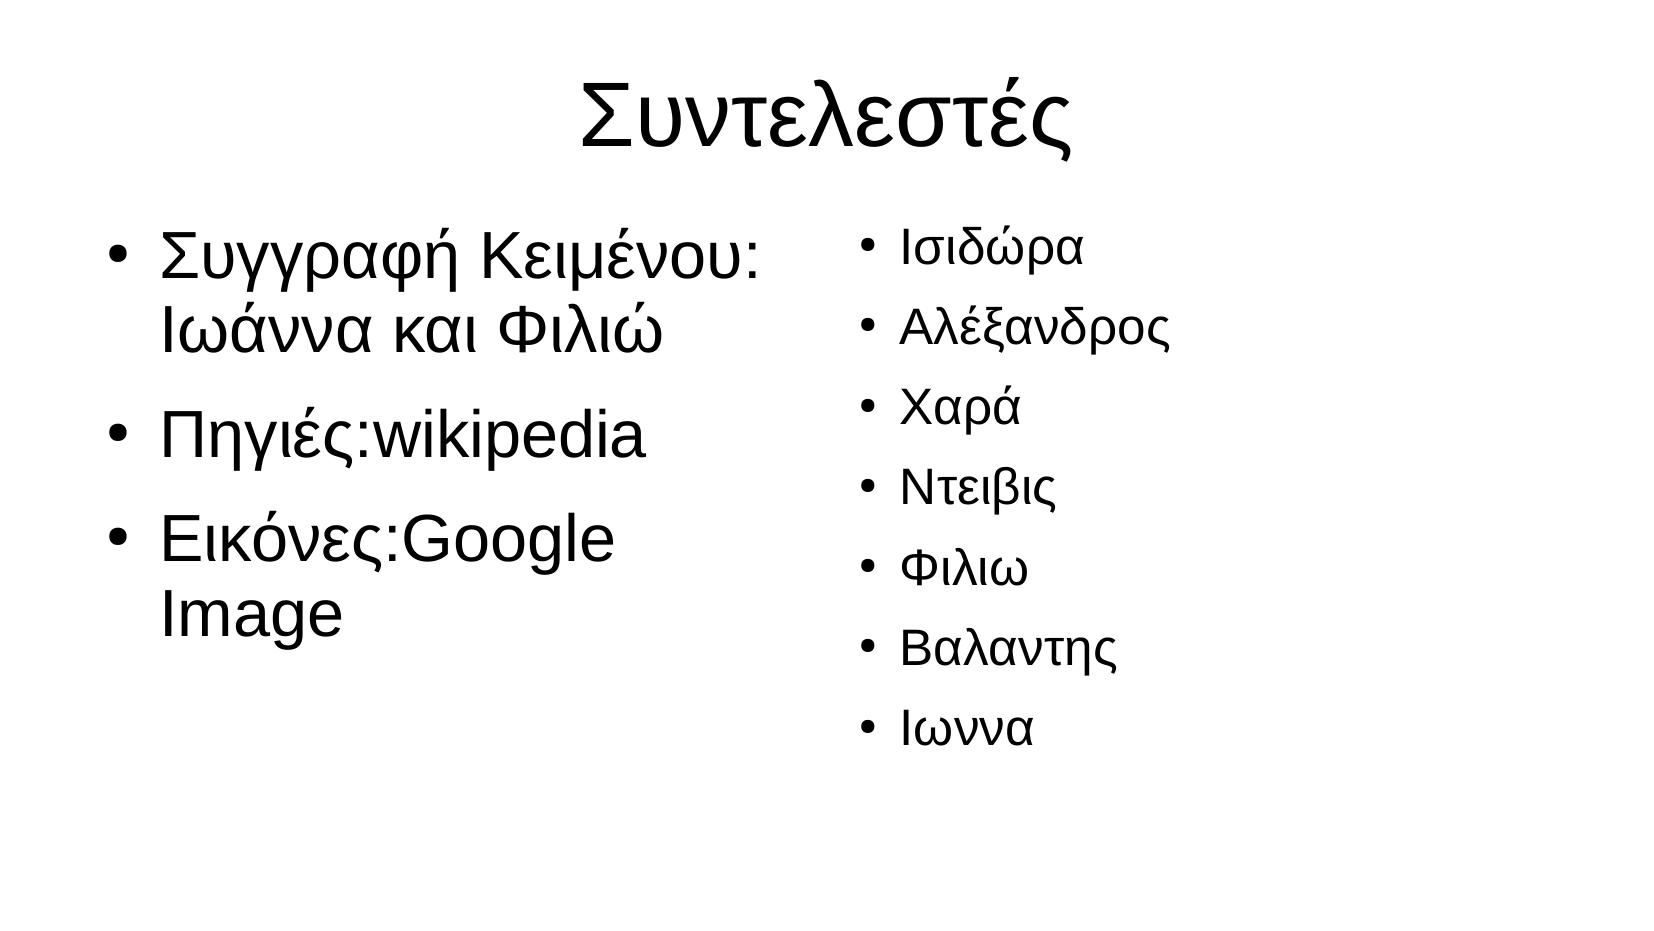

# Συντελεστές
Συγγραφή Κειμένου: Ιωάννα και Φιλιώ
Πηγιές:wikipedia
Εικόνες:Google Image
Ισιδώρα
Αλέξανδρος
Χαρά
Ντειβις
Φιλιω
Βαλαντης
Ιωννα